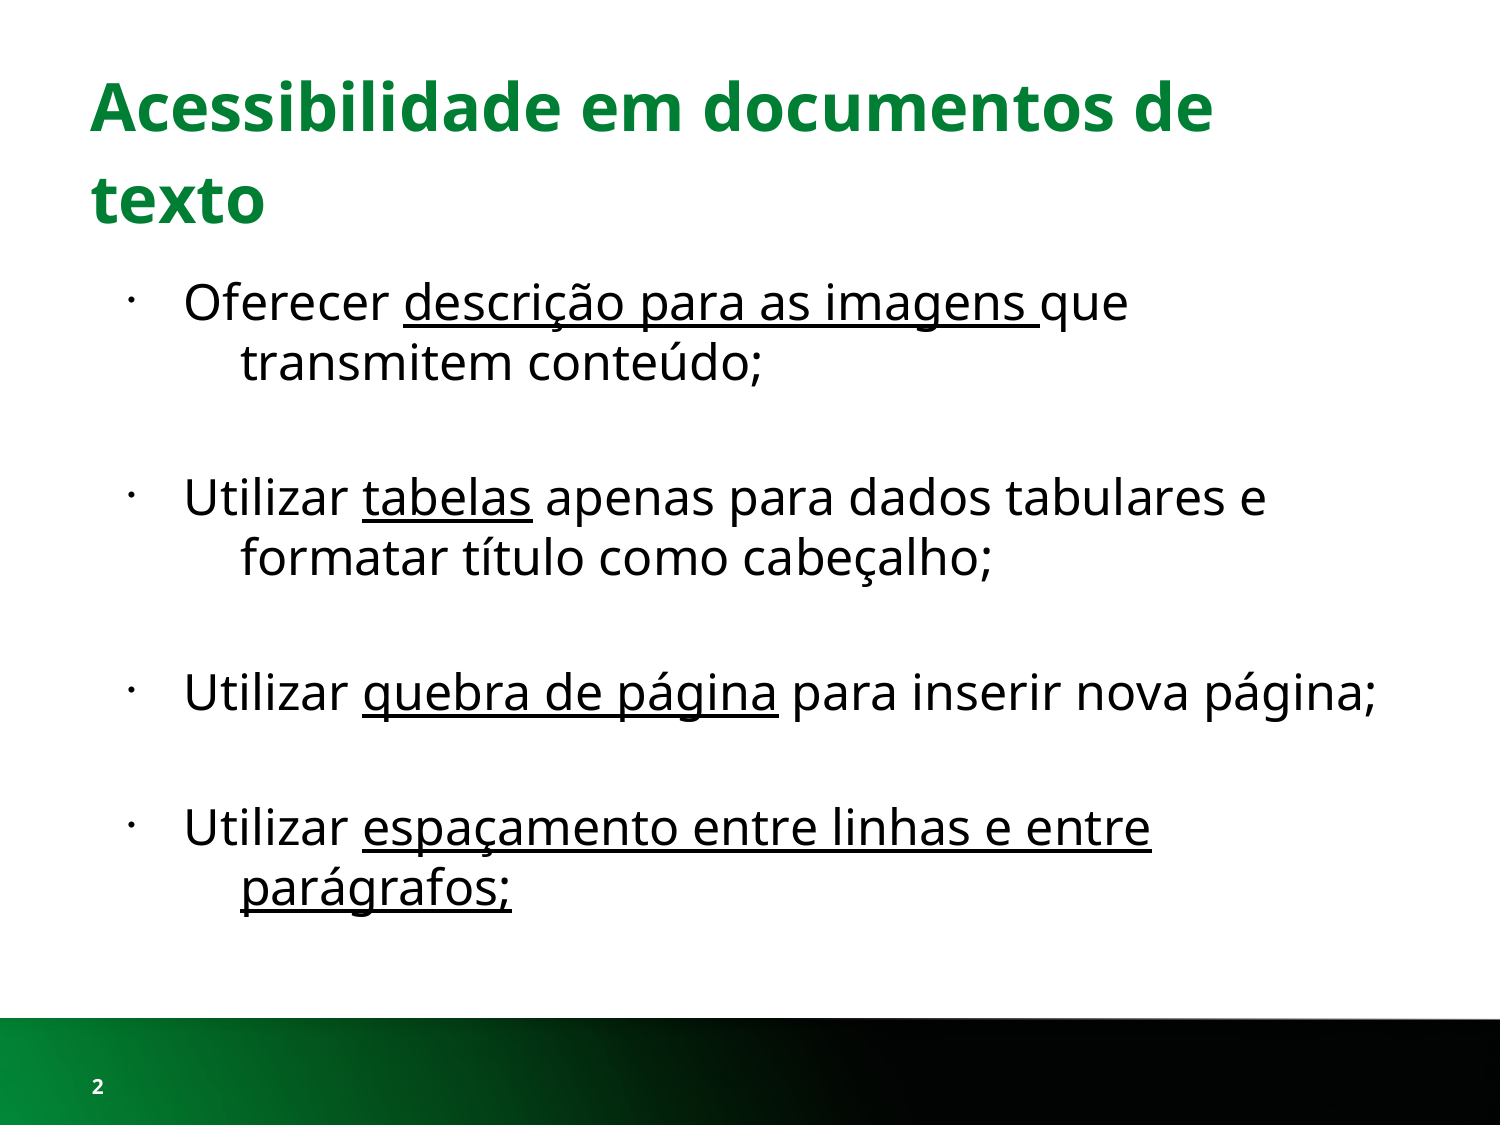

# Acessibilidade em documentos de texto
Oferecer descrição para as imagens que transmitem conteúdo;
Utilizar tabelas apenas para dados tabulares e formatar título como cabeçalho;
Utilizar quebra de página para inserir nova página;
Utilizar espaçamento entre linhas e entre parágrafos;